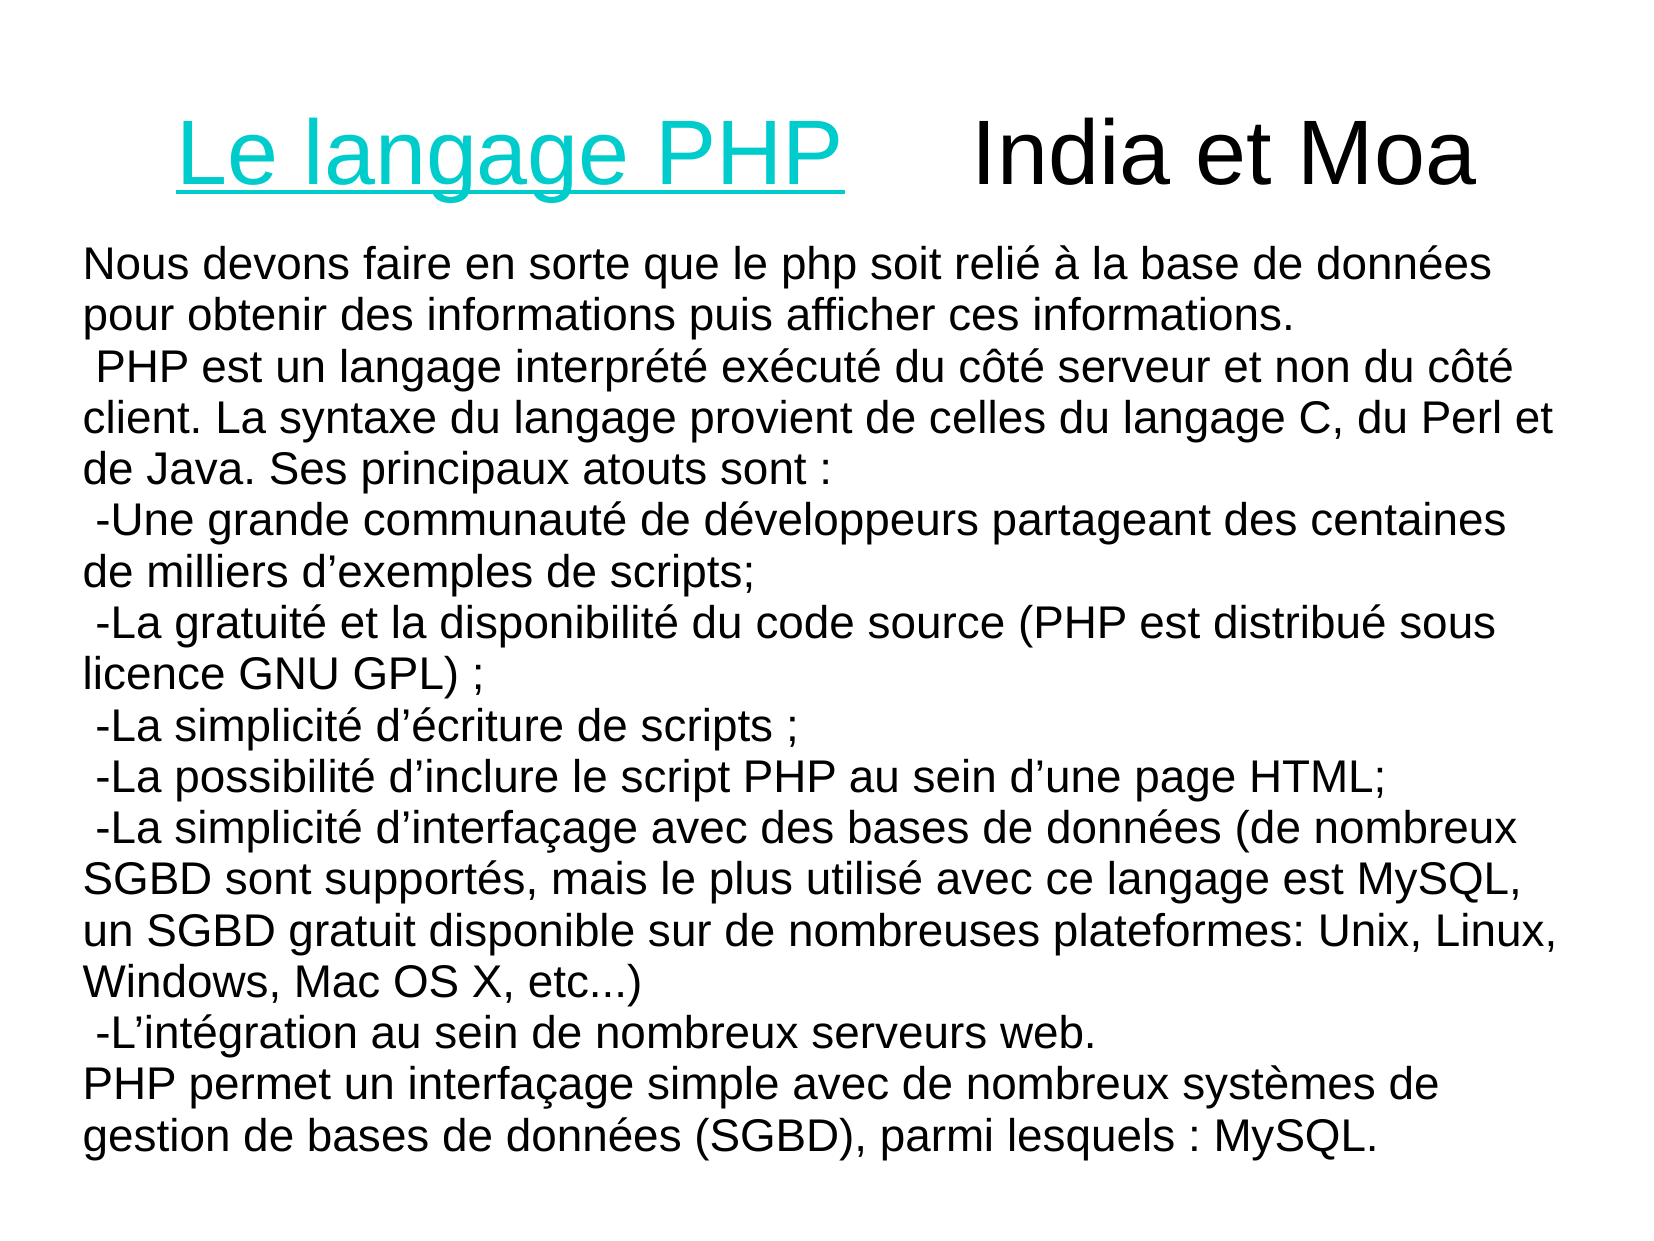

# Le langage PHP India et Moa
Nous devons faire en sorte que le php soit relié à la base de données pour obtenir des informations puis afficher ces informations.
 PHP est un langage interprété exécuté du côté serveur et non du côté client. La syntaxe du langage provient de celles du langage C, du Perl et de Java. Ses principaux atouts sont :
 -Une grande communauté de développeurs partageant des centaines de milliers d’exemples de scripts;
 -La gratuité et la disponibilité du code source (PHP est distribué sous licence GNU GPL) ;
 -La simplicité d’écriture de scripts ;
 -La possibilité d’inclure le script PHP au sein d’une page HTML;
 -La simplicité d’interfaçage avec des bases de données (de nombreux SGBD sont supportés, mais le plus utilisé avec ce langage est MySQL, un SGBD gratuit disponible sur de nombreuses plateformes: Unix, Linux, Windows, Mac OS X, etc...)
 -L’intégration au sein de nombreux serveurs web.
PHP permet un interfaçage simple avec de nombreux systèmes de gestion de bases de données (SGBD), parmi lesquels : MySQL.